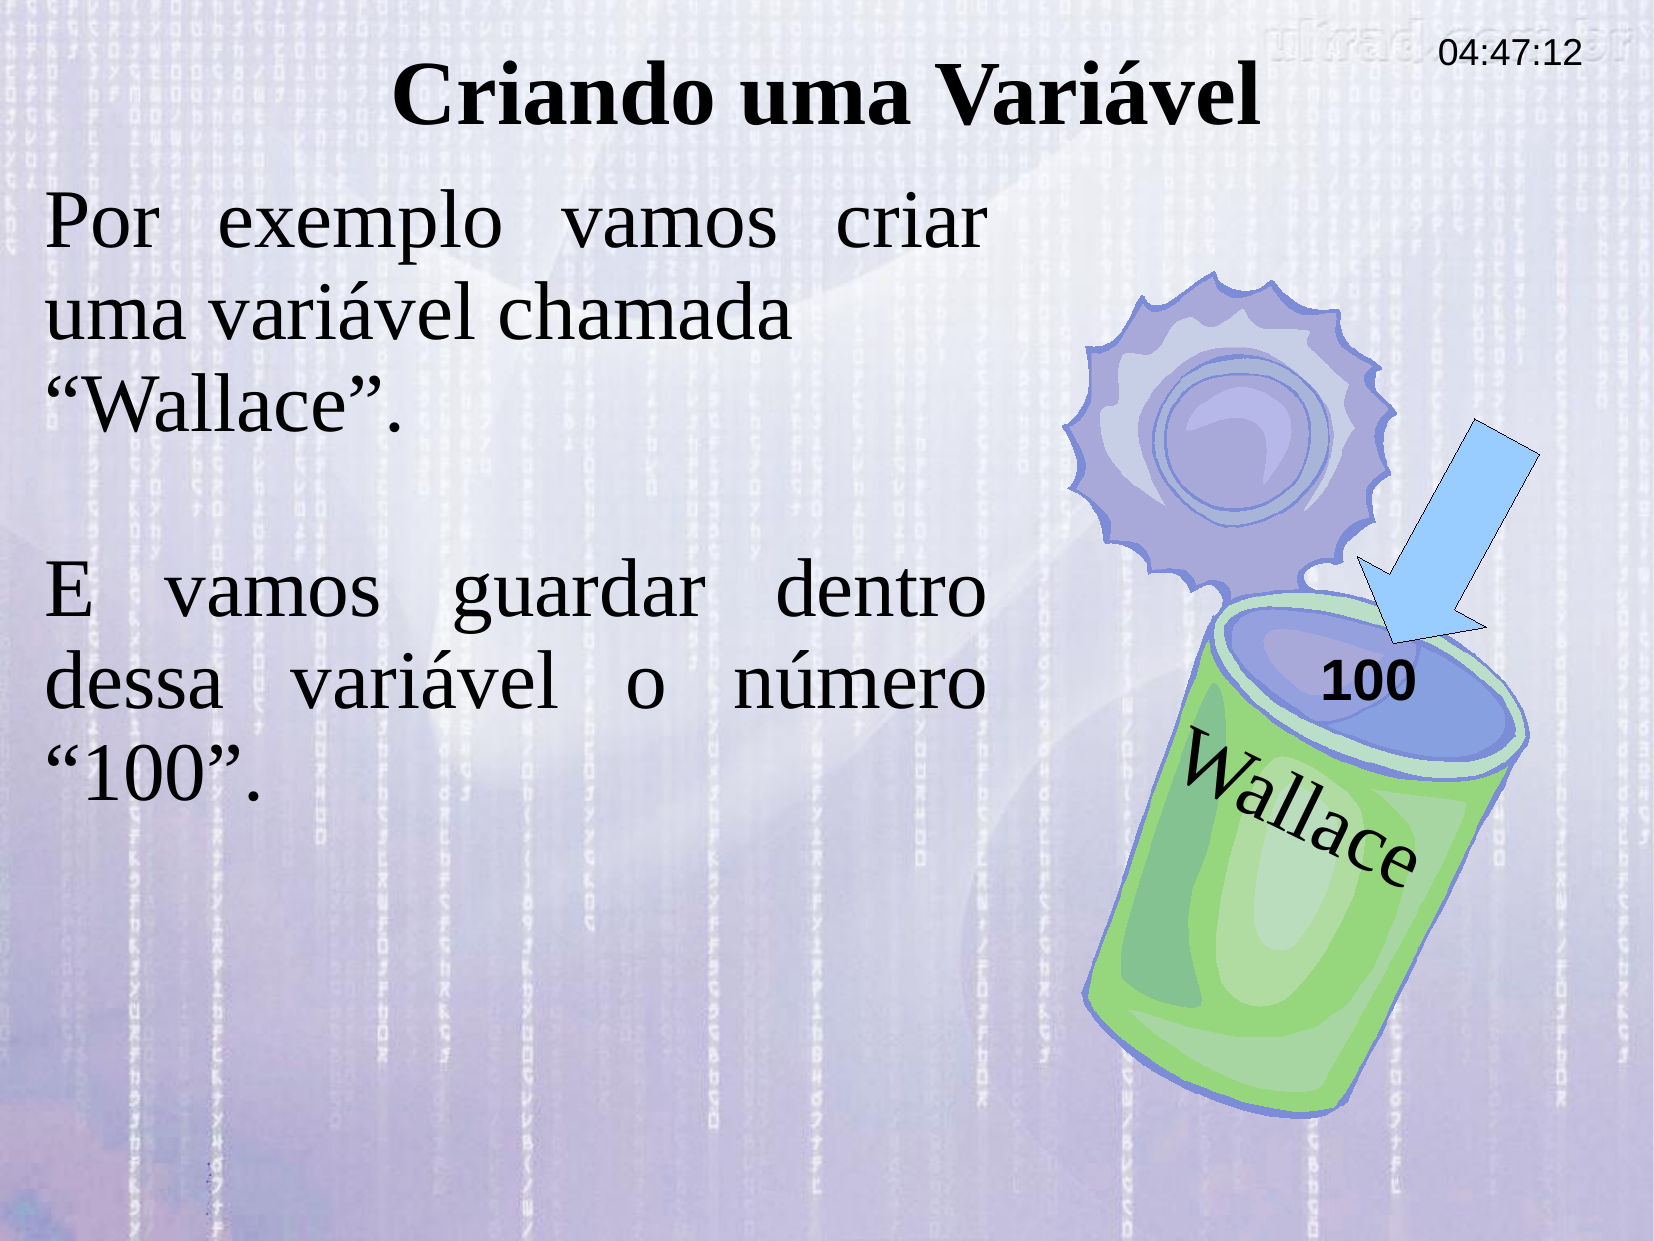

02:09:46
Criando uma Variável
Por exemplo vamos criar uma variável chamada
“Wallace”.
E vamos guardar dentro dessa variável o número “100”.
100
Wallace